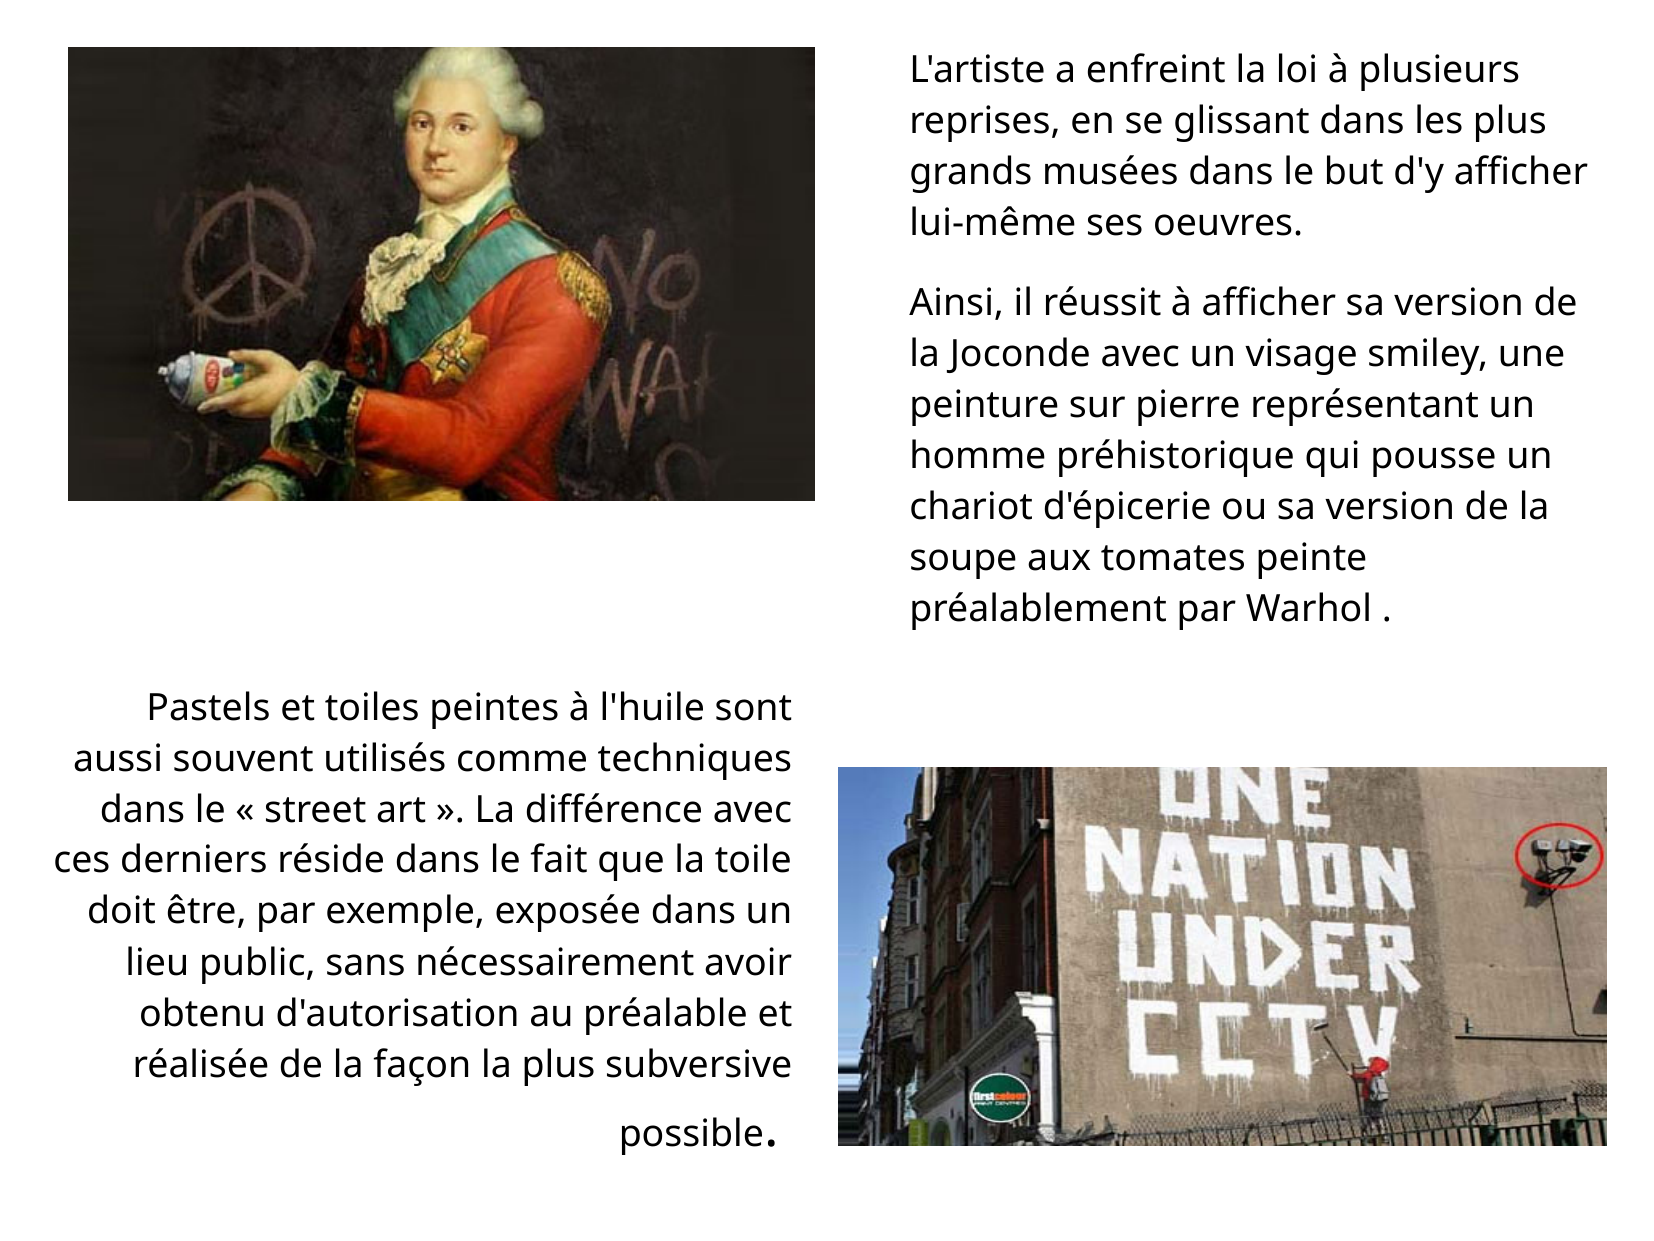

# L'artiste a enfreint la loi à plusieurs reprises, en se glissant dans les plus grands musées dans le but d'y afficher lui-même ses oeuvres.
Ainsi, il réussit à afficher sa version de la Joconde avec un visage smiley, une peinture sur pierre représentant un homme préhistorique qui pousse un chariot d'épicerie ou sa version de la soupe aux tomates peinte préalablement par Warhol .
Pastels et toiles peintes à l'huile sont aussi souvent utilisés comme techniques dans le « street art ». La différence avec ces derniers réside dans le fait que la toile doit être, par exemple, exposée dans un lieu public, sans nécessairement avoir obtenu d'autorisation au préalable et réalisée de la façon la plus subversive possible.